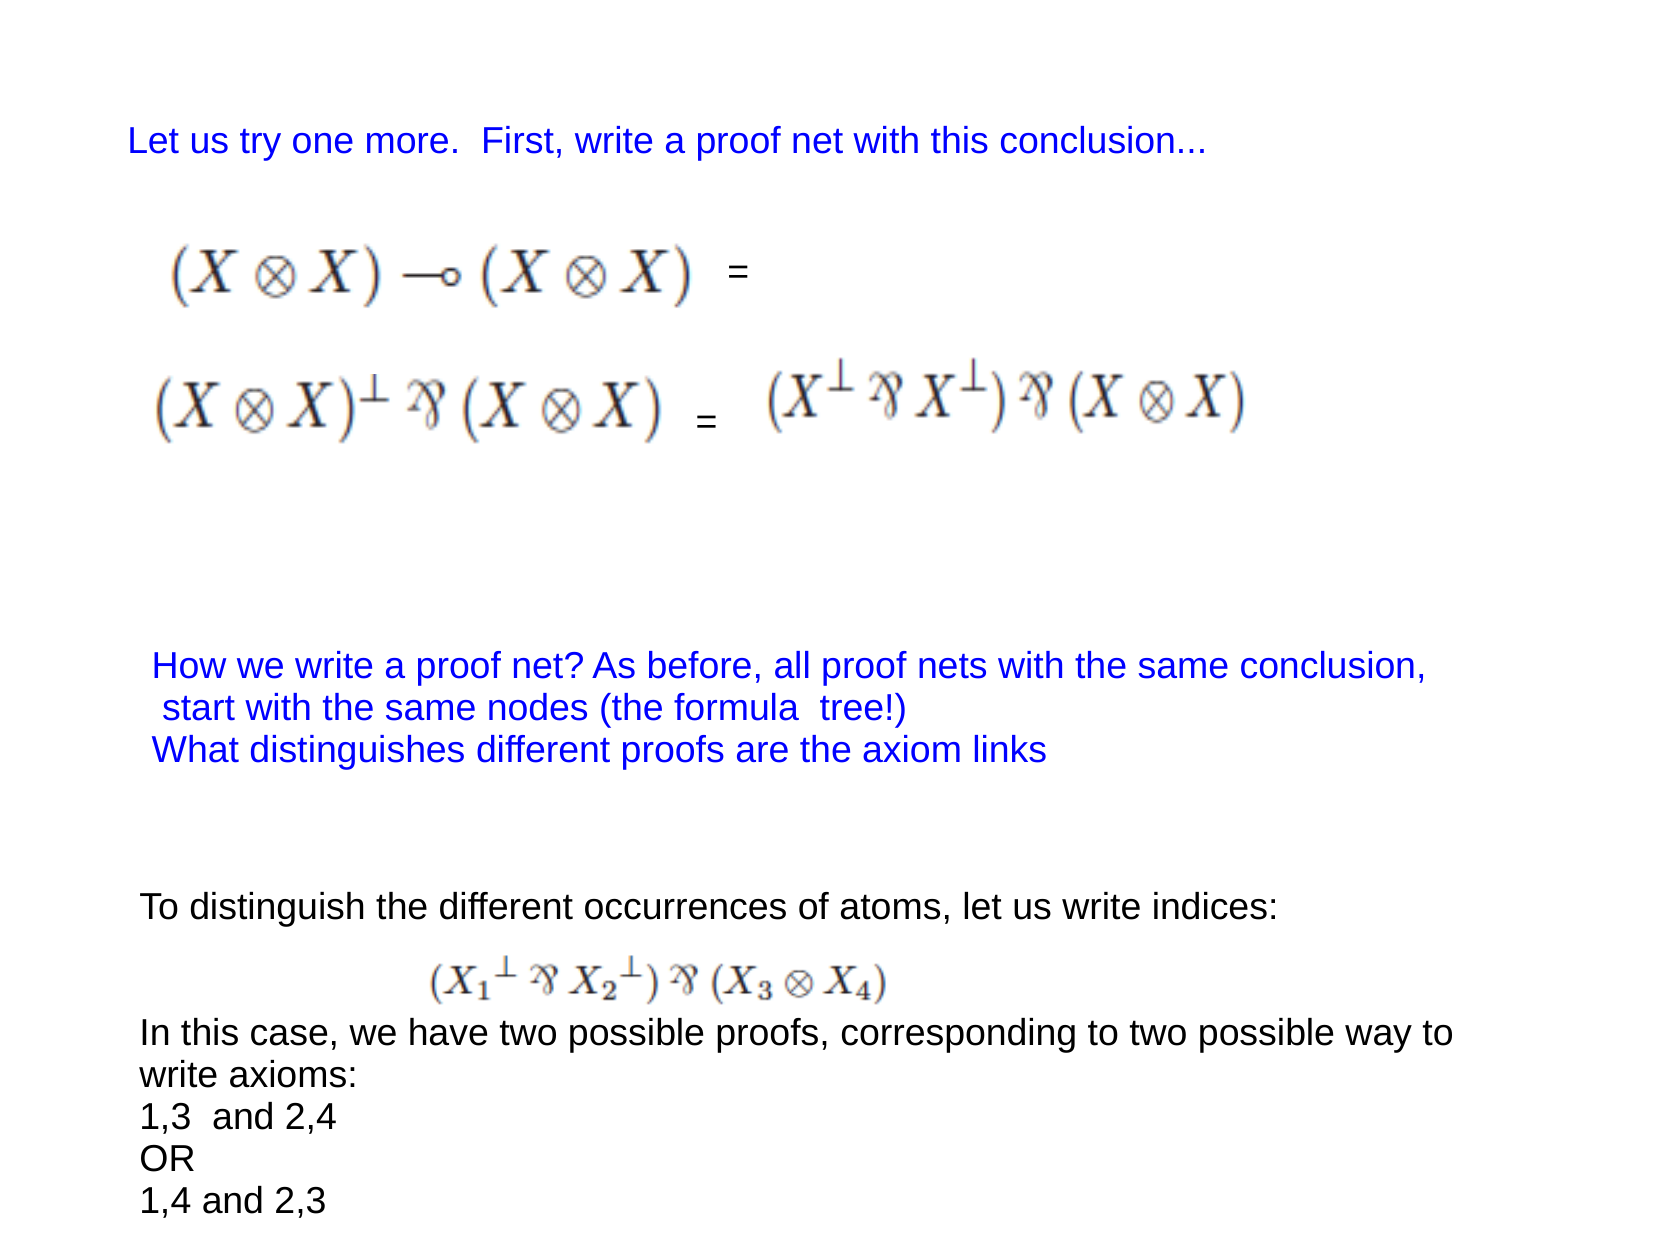

Let us try one more. First, write a proof net with this conclusion...
=
=
How we write a proof net? As before, all proof nets with the same conclusion,
 start with the same nodes (the formula tree!)
What distinguishes different proofs are the axiom links
To distinguish the different occurrences of atoms, let us write indices:
In this case, we have two possible proofs, corresponding to two possible way to
write axioms:
1,3 and 2,4
OR
1,4 and 2,3